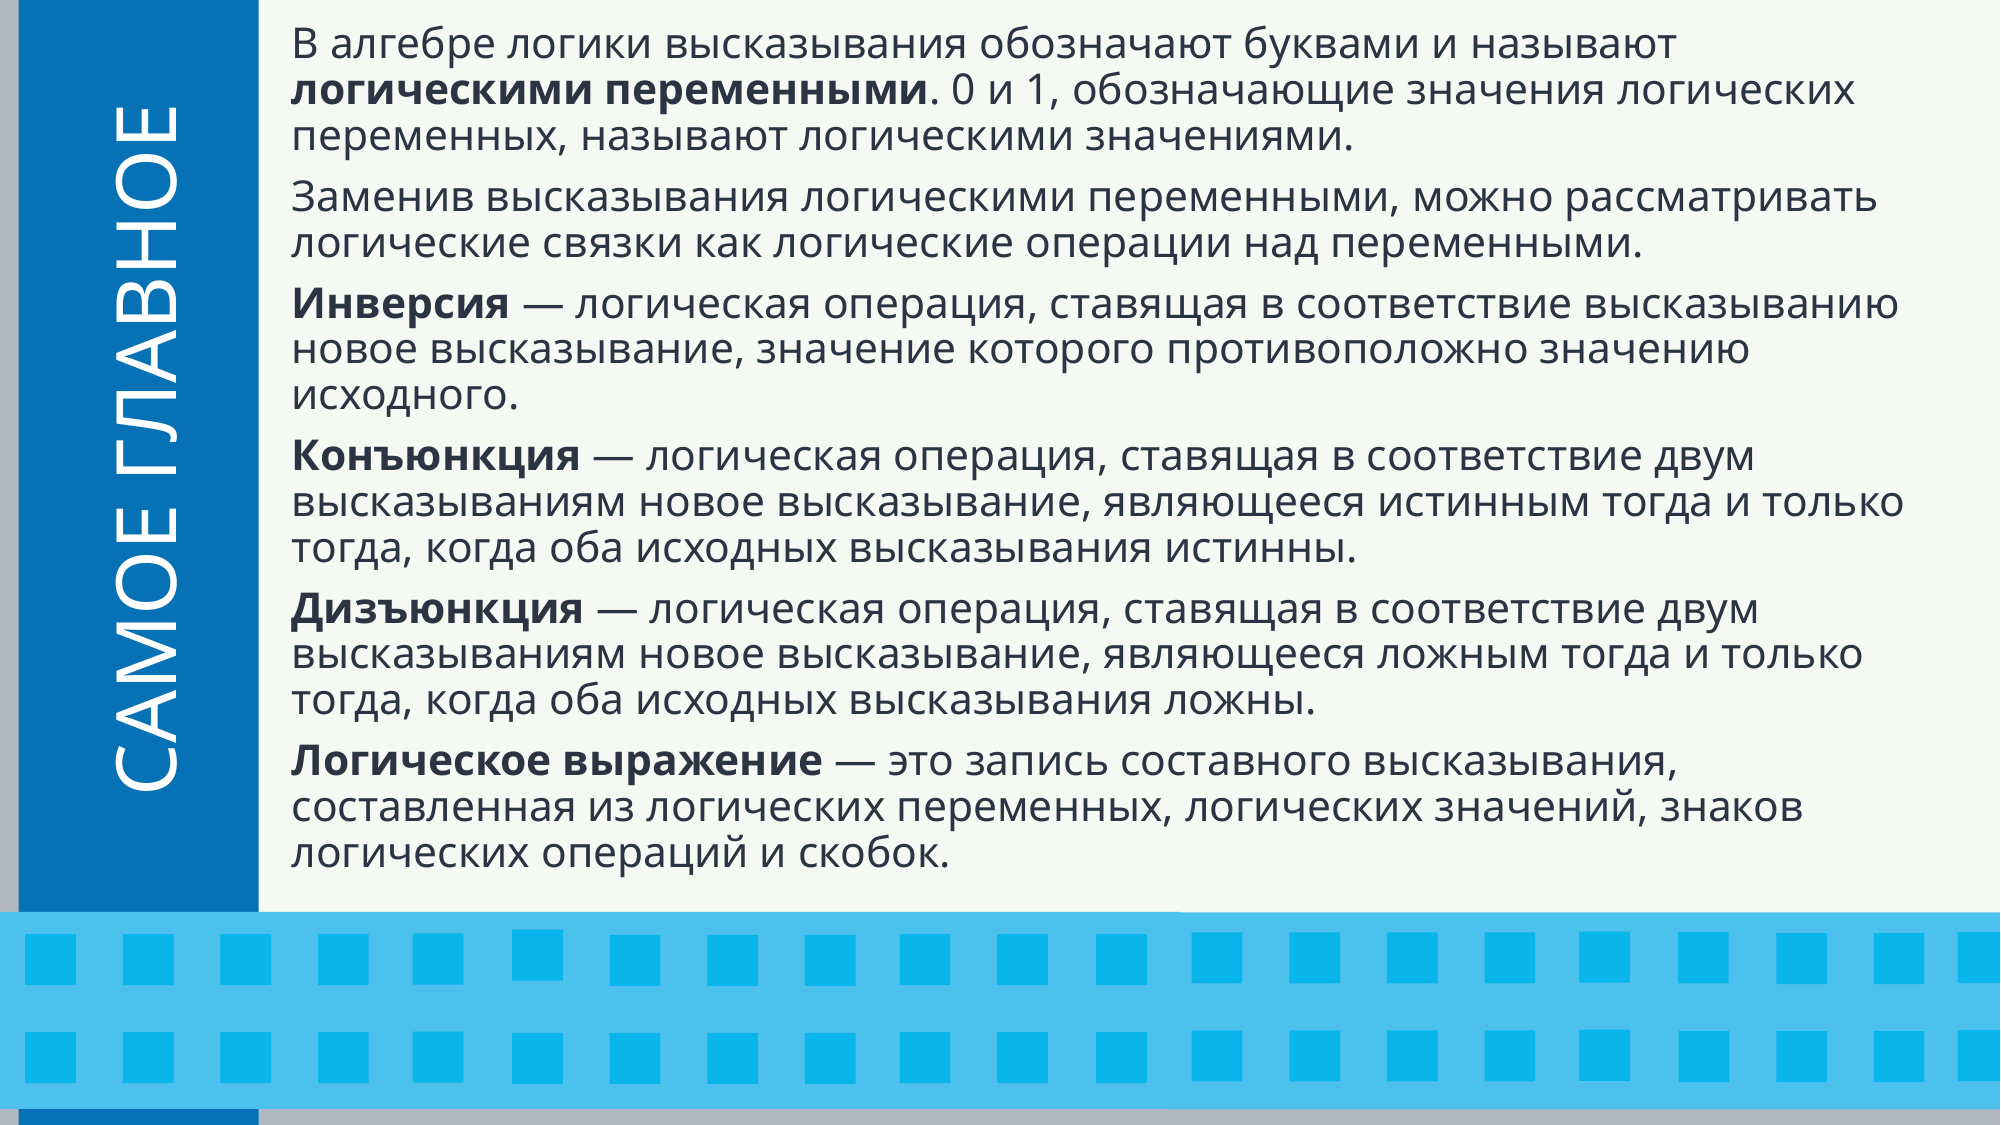

В алгебре логики высказывания обозначают буквами и назы­вают логическими переменными. 0 и 1, обозначающие значения логических переменных, называют логическими значениями.
Заменив высказывания логическими переменными, можно рассматривать логические связки как логические операции над переменными.
Инверсия — логическая операция, ставящая в соответствие высказыванию новое высказывание, значение которого противоположно значению исходного.
Конъюнкция — логическая операция, ставящая в соответ­ствие двум высказываниям новое высказывание, являющееся истинным тогда и только тогда, когда оба исходных высказы­вания истинны.
Дизъюнкция — логическая операция, ставящая в соответст­вие двум высказываниям новое высказывание, являющееся лож­ным тогда и только тогда, когда оба исходных высказывания ложны.
Логическое выражение — это запись составного высказыва­ния, составленная из логических переменных, логических значе­ний, знаков логических операций и скобок.